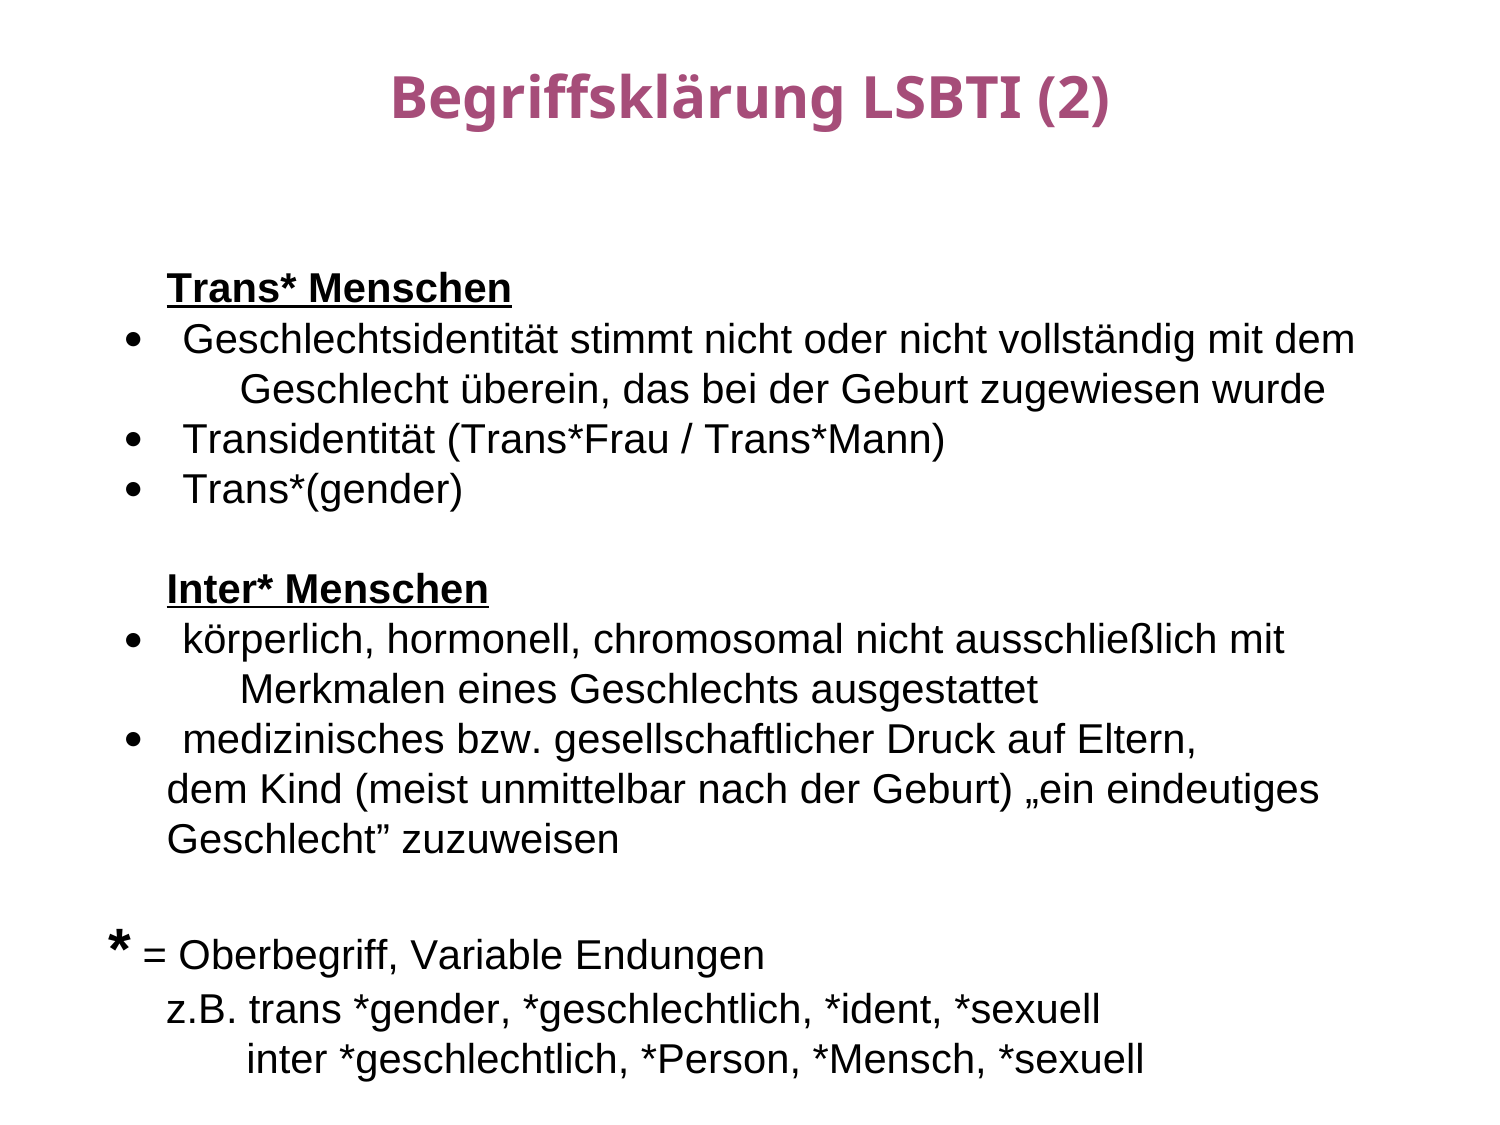

Begriffsklärung LSBTI (2)
Trans* Menschen
Geschlechtsidentität stimmt nicht oder nicht vollständig mit dem Geschlecht überein, das bei der Geburt zugewiesen wurde
Transidentität (Trans*Frau / Trans*Mann)
Trans*(gender)
Inter* Menschen
körperlich, hormonell, chromosomal nicht ausschließlich mit Merkmalen eines Geschlechts ausgestattet
medizinisches bzw. gesellschaftlicher Druck auf Eltern,
dem Kind (meist unmittelbar nach der Geburt) „ein eindeutiges Geschlecht” zuzuweisen
* = Oberbegriff, Variable Endungen
 z.B. trans *gender, *geschlechtlich, *ident, *sexuell
 inter *geschlechtlich, *Person, *Mensch, *sexuell